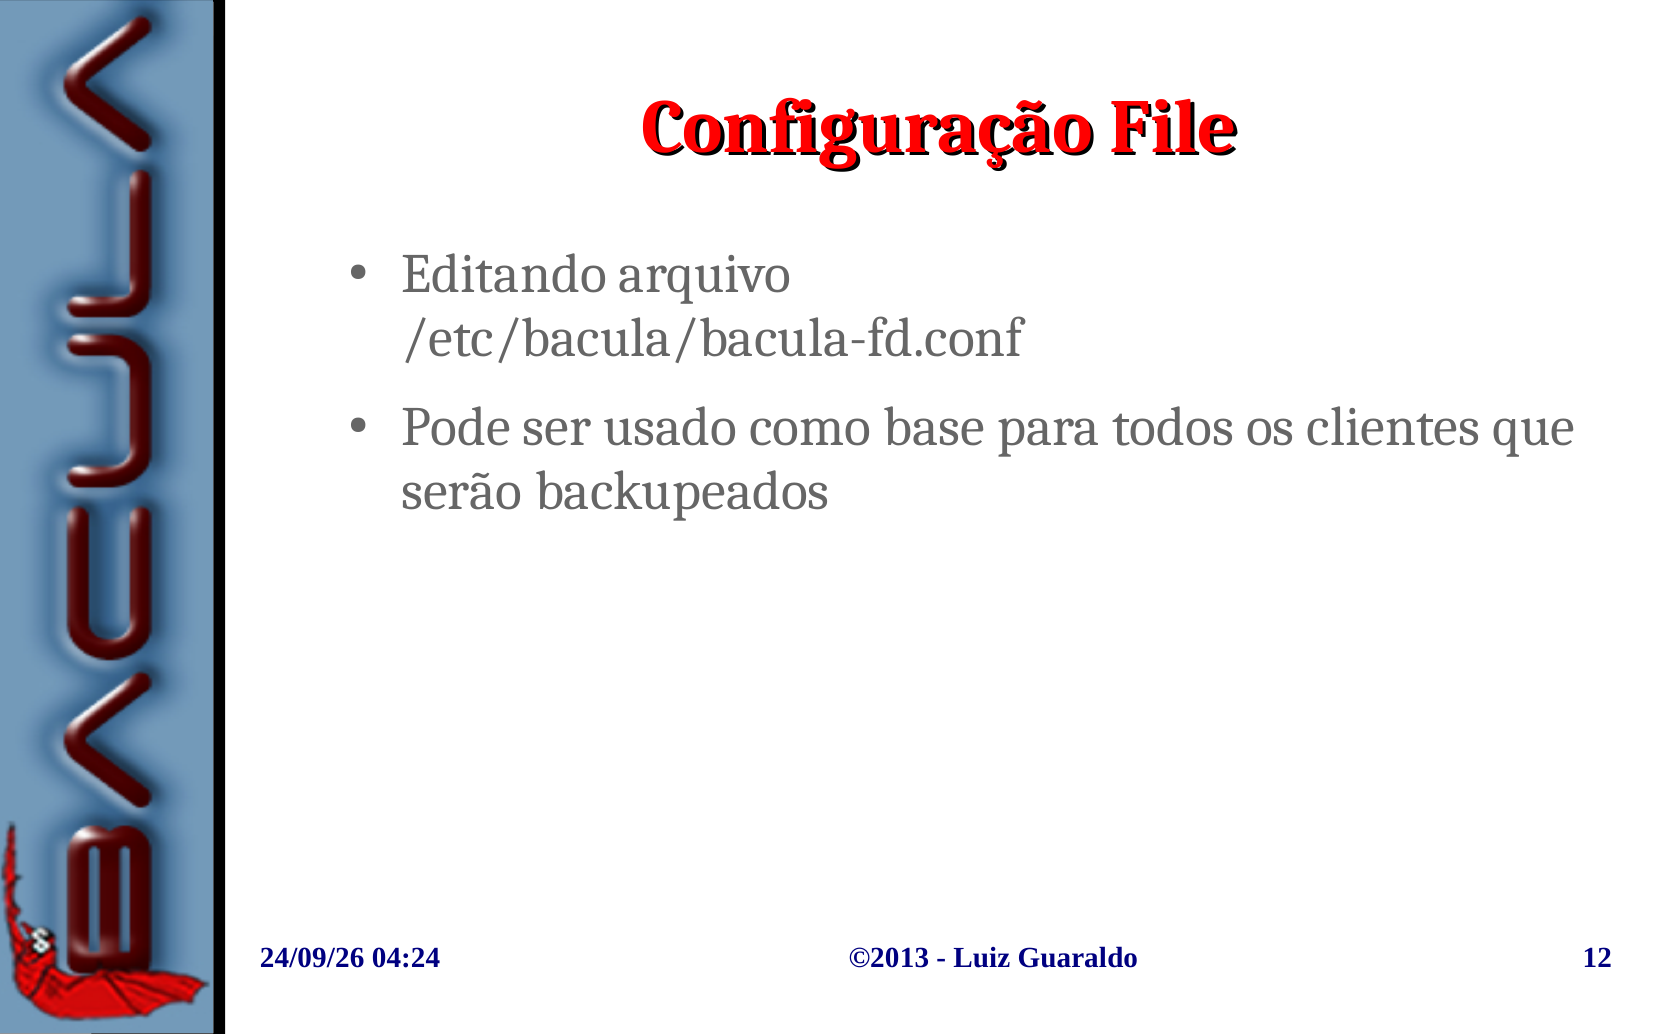

# Configuração File
Editando arquivo
/etc/bacula/bacula-fd.conf
Pode ser usado como base para todos os clientes que serão backupeados
©2013 - Luiz Guaraldo
12